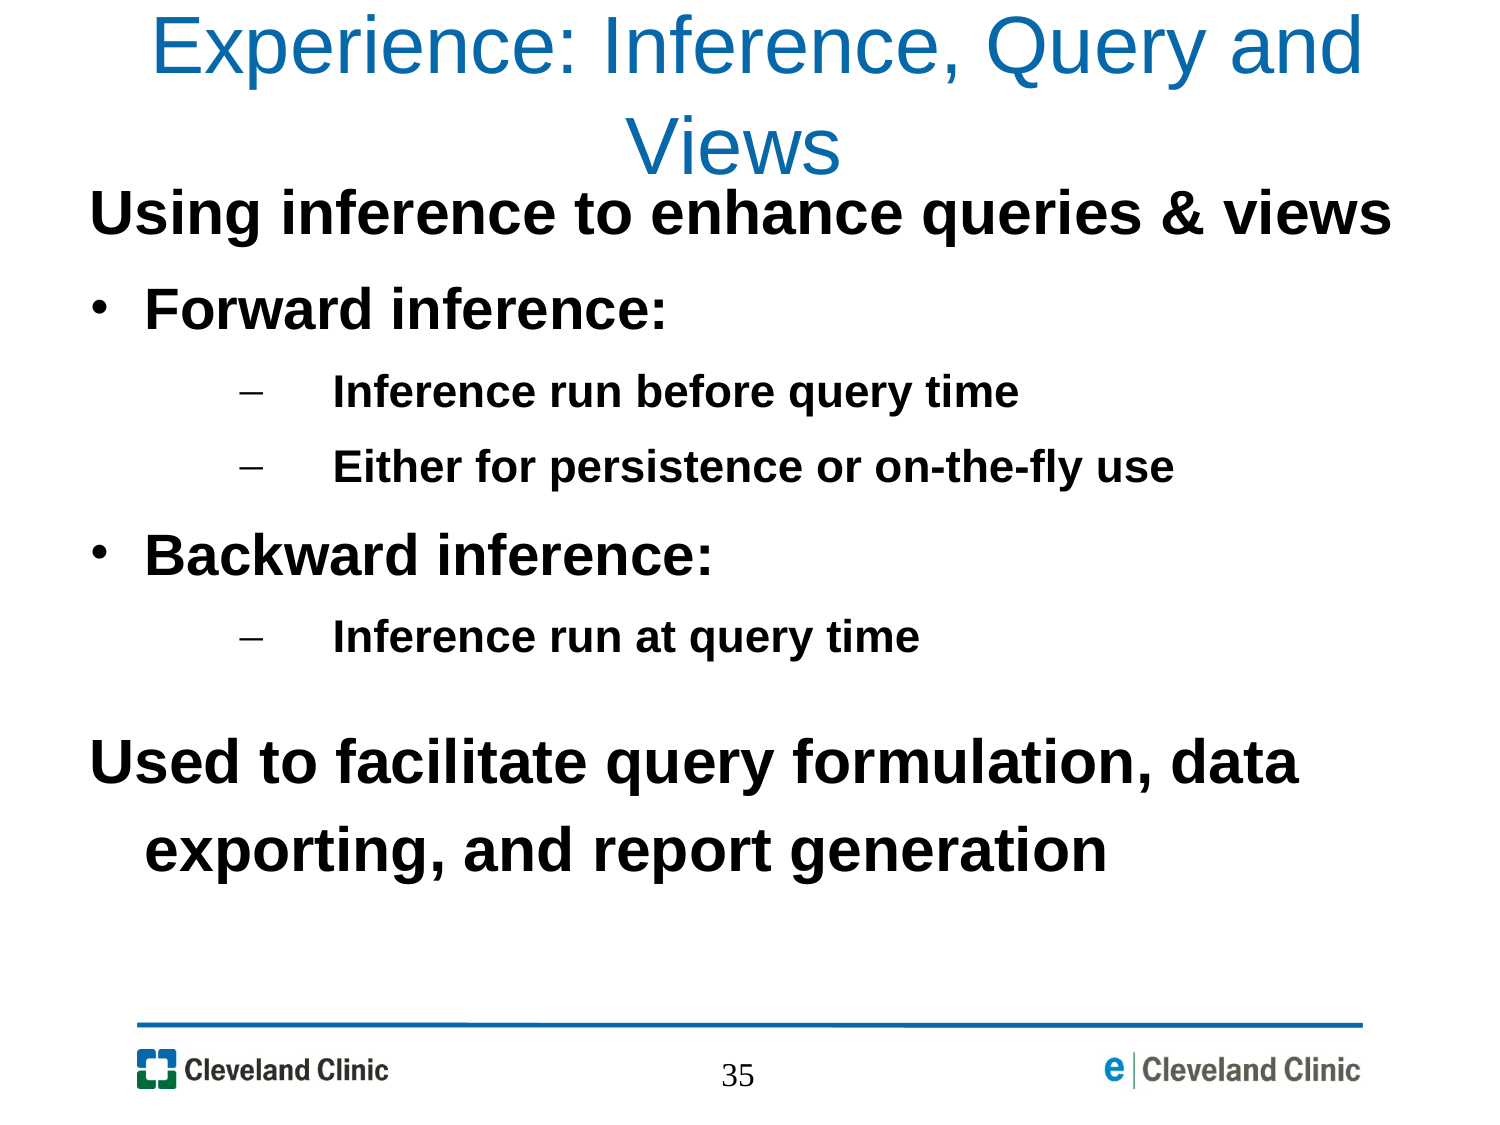

# Experience: Inference, Query and Views
Using inference to enhance queries & views
Forward inference:
Inference run before query time
Either for persistence or on-the-fly use
Backward inference:
Inference run at query time
Used to facilitate query formulation, data exporting, and report generation
35